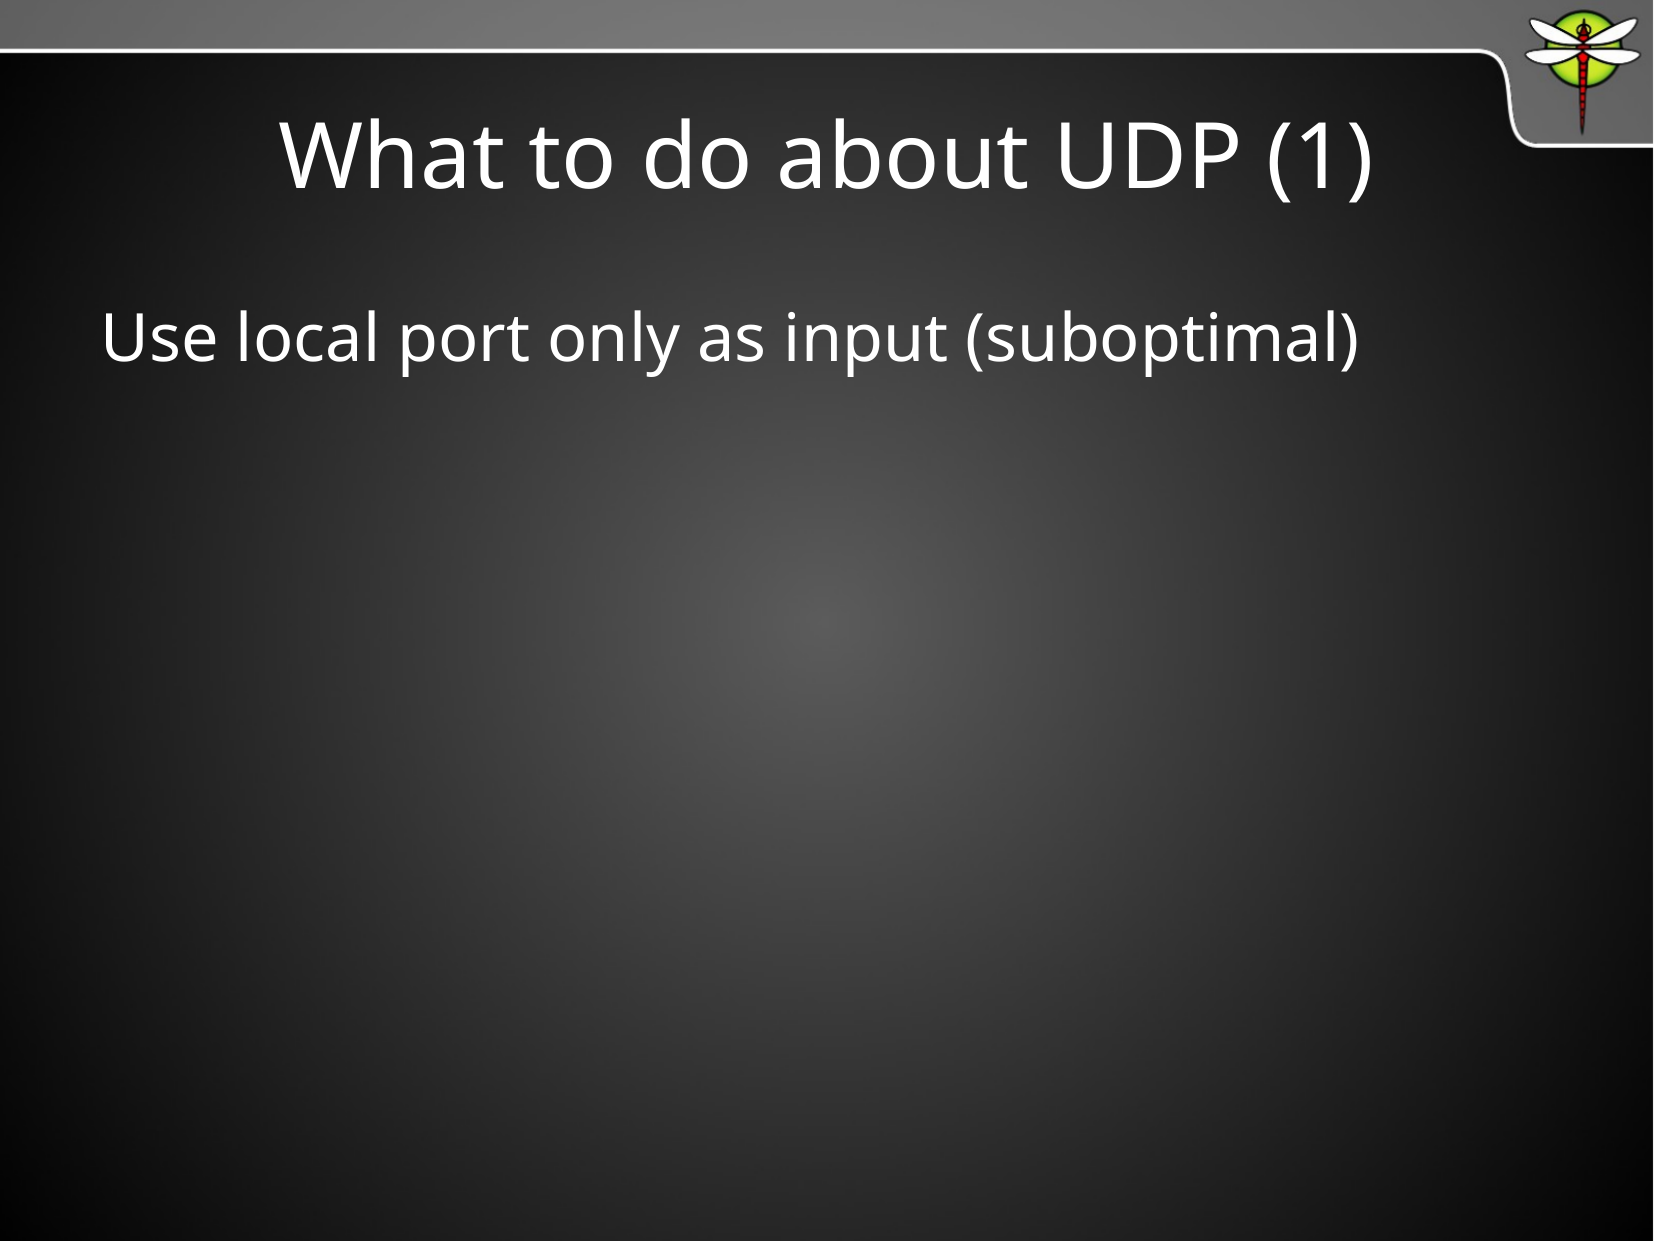

# What to do about UDP (1)
Use local port only as input (suboptimal)